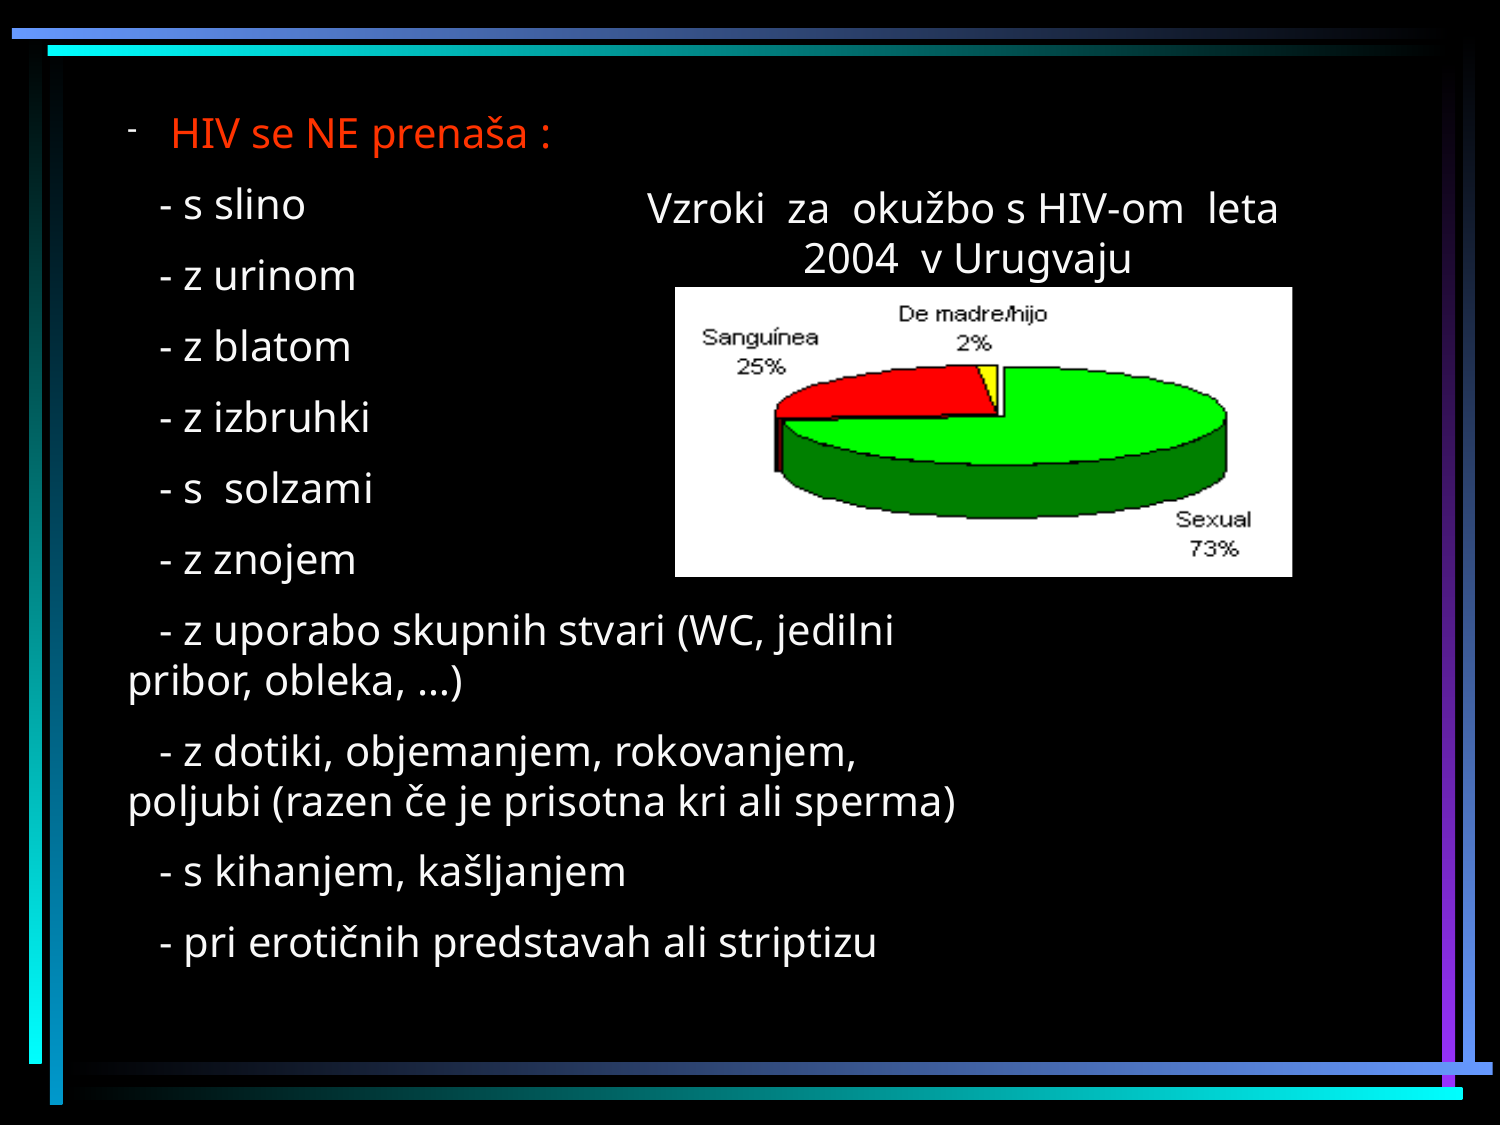

HIV se NE prenaša :
 - s slino
 - z urinom
 - z blatom
 - z izbruhki
 - s solzami
 - z znojem
 - z uporabo skupnih stvari (WC, jedilni pribor, obleka, …)
 - z dotiki, objemanjem, rokovanjem, poljubi (razen če je prisotna kri ali sperma)
 - s kihanjem, kašljanjem
 - pri erotičnih predstavah ali striptizu
Vzroki za okužbo s HIV-om leta 2004 v Urugvaju